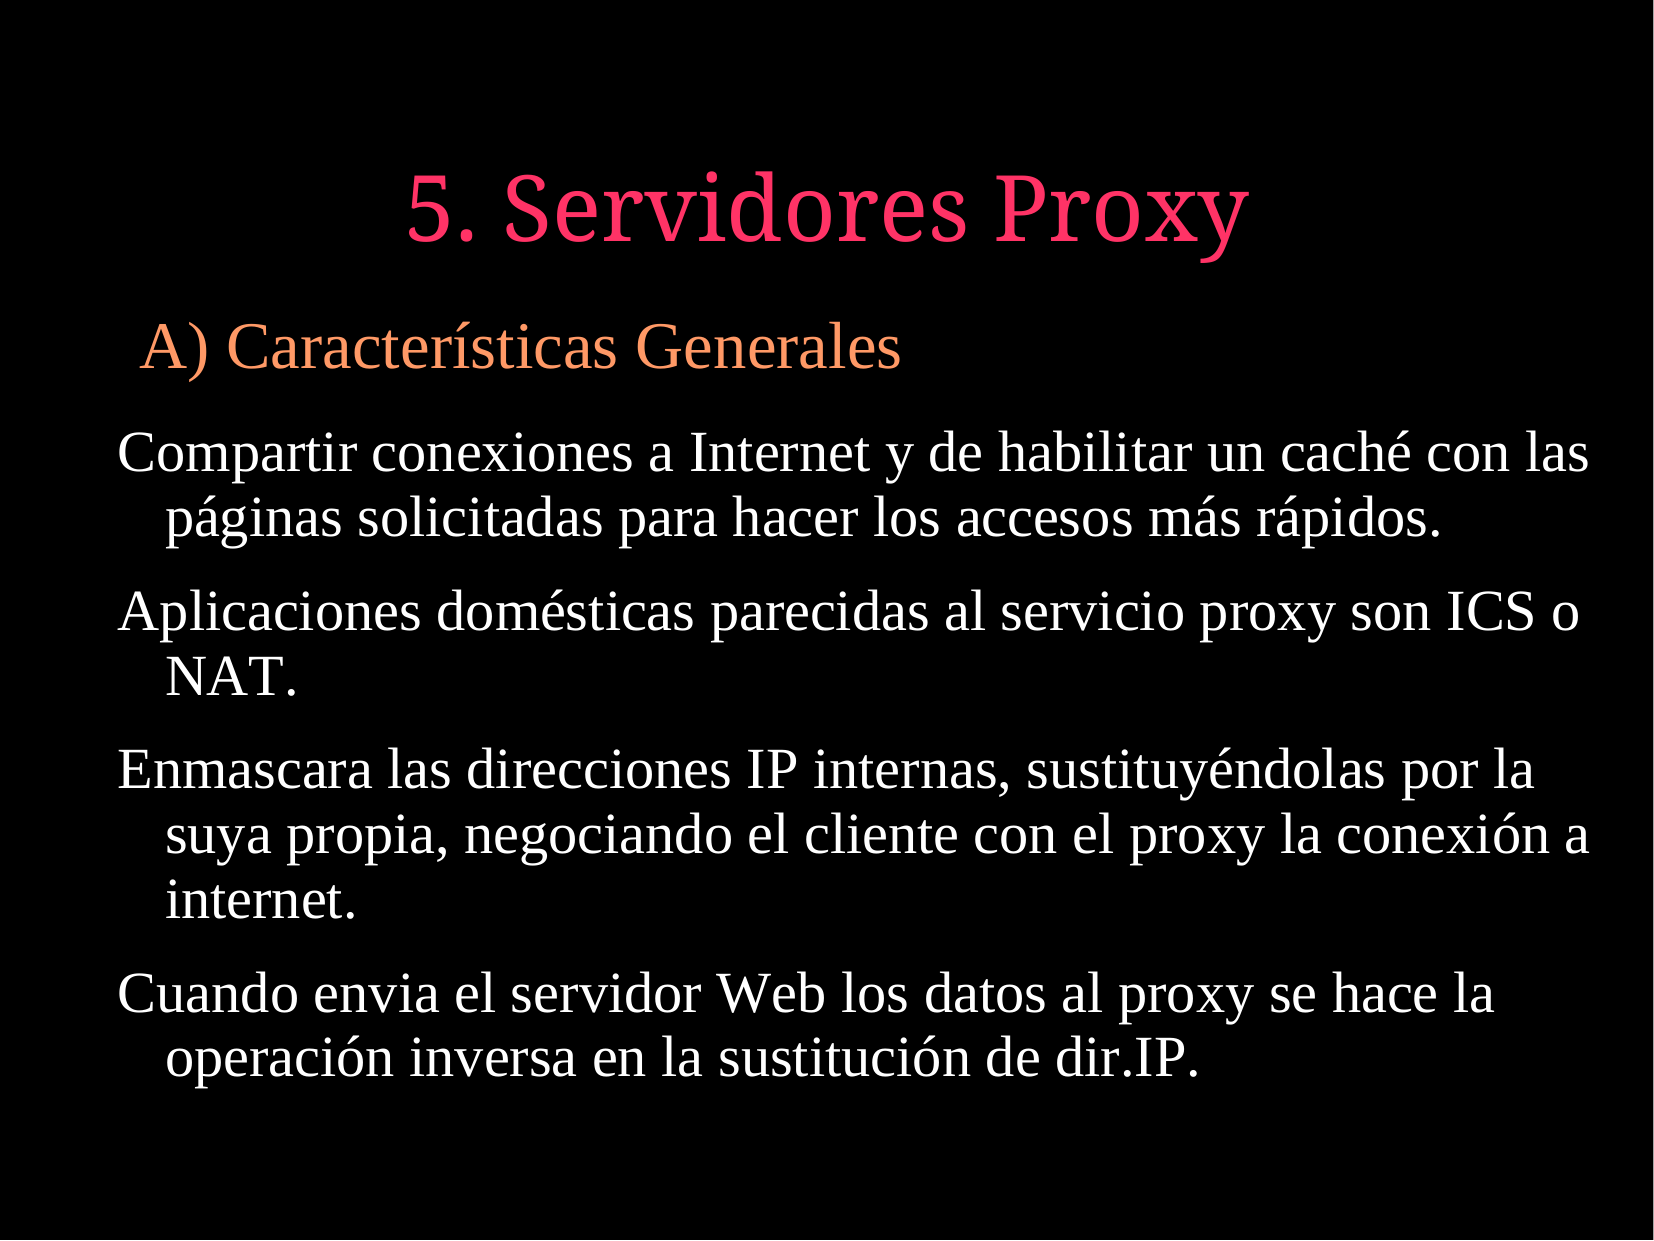

# 5. Servidores Proxy
A) Características Generales
Compartir conexiones a Internet y de habilitar un caché con las páginas solicitadas para hacer los accesos más rápidos.
Aplicaciones domésticas parecidas al servicio proxy son ICS o NAT.
Enmascara las direcciones IP internas, sustituyéndolas por la suya propia, negociando el cliente con el proxy la conexión a internet.
Cuando envia el servidor Web los datos al proxy se hace la operación inversa en la sustitución de dir.IP.